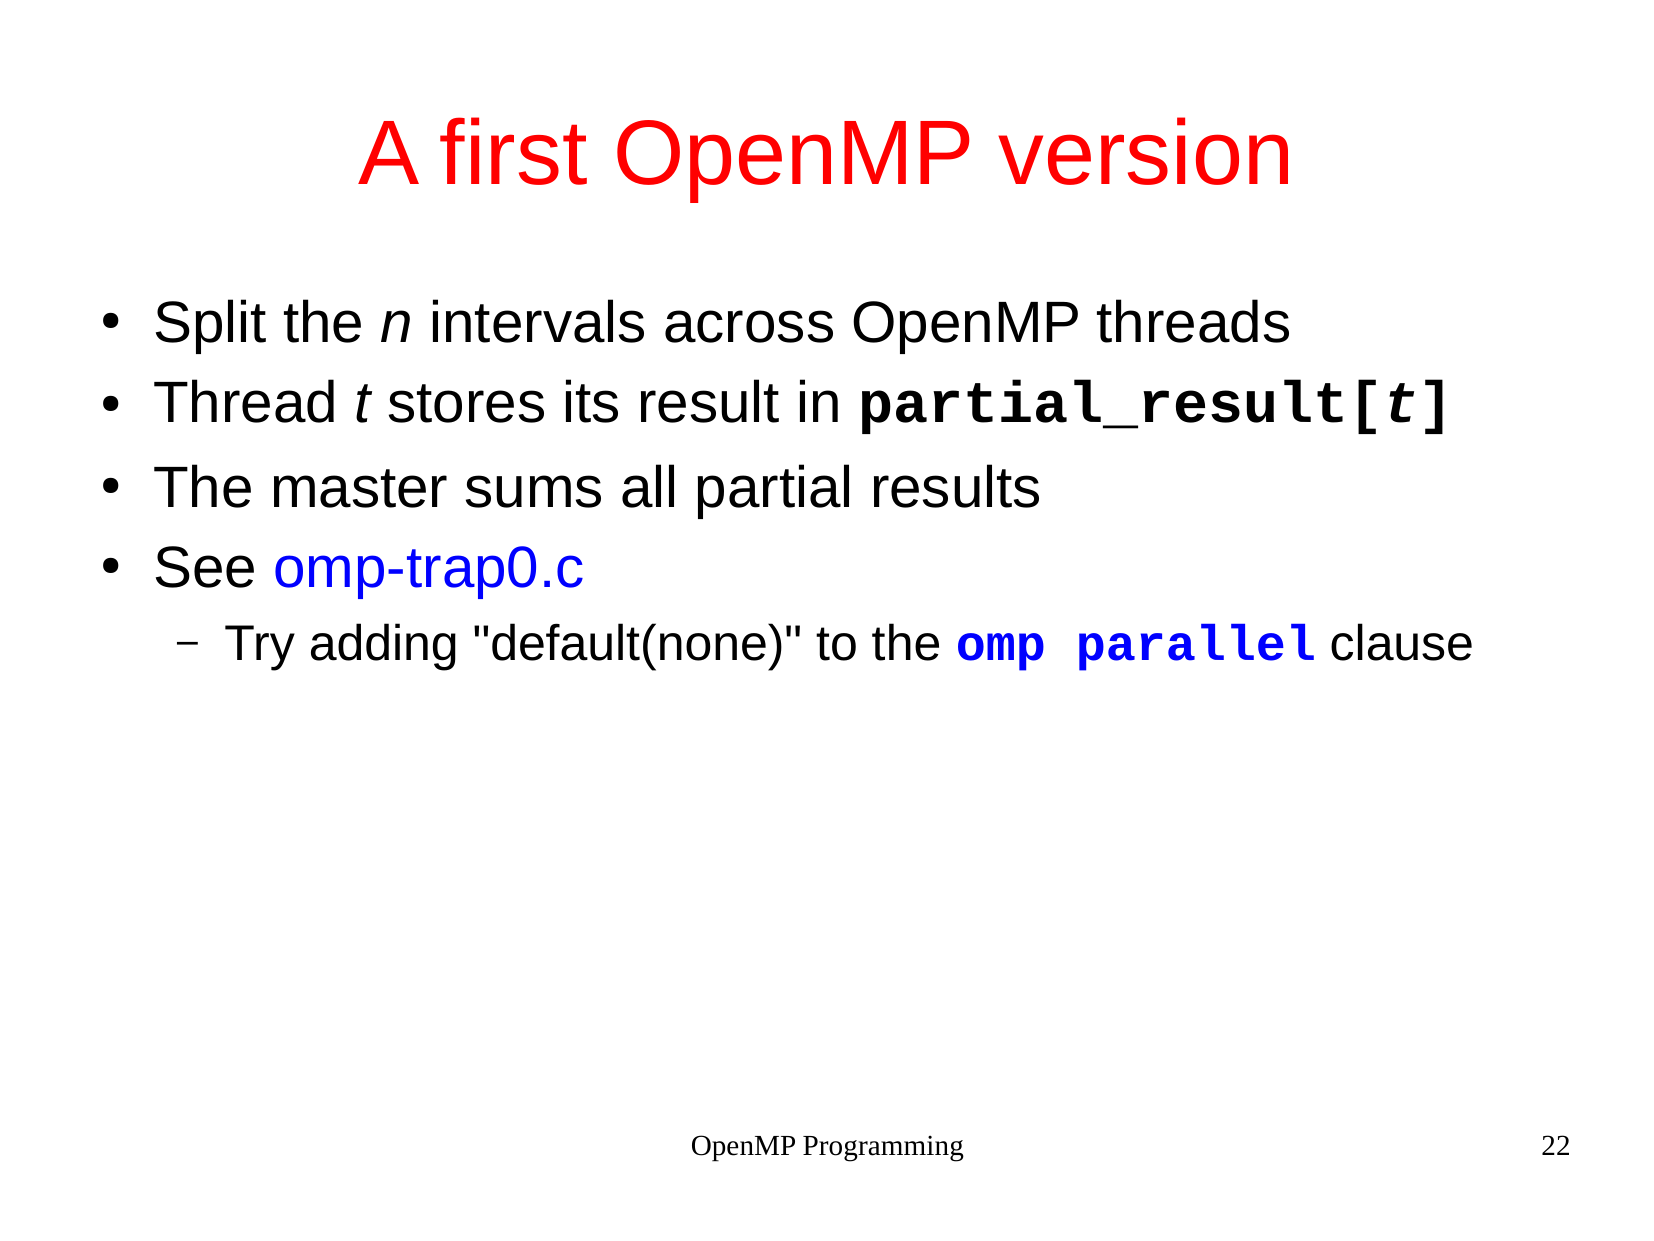

# A first OpenMP version
Split the n intervals across OpenMP threads
Thread t stores its result in partial_result[t]
The master sums all partial results
See omp-trap0.c
Try adding "default(none)" to the omp parallel clause
OpenMP Programming
22